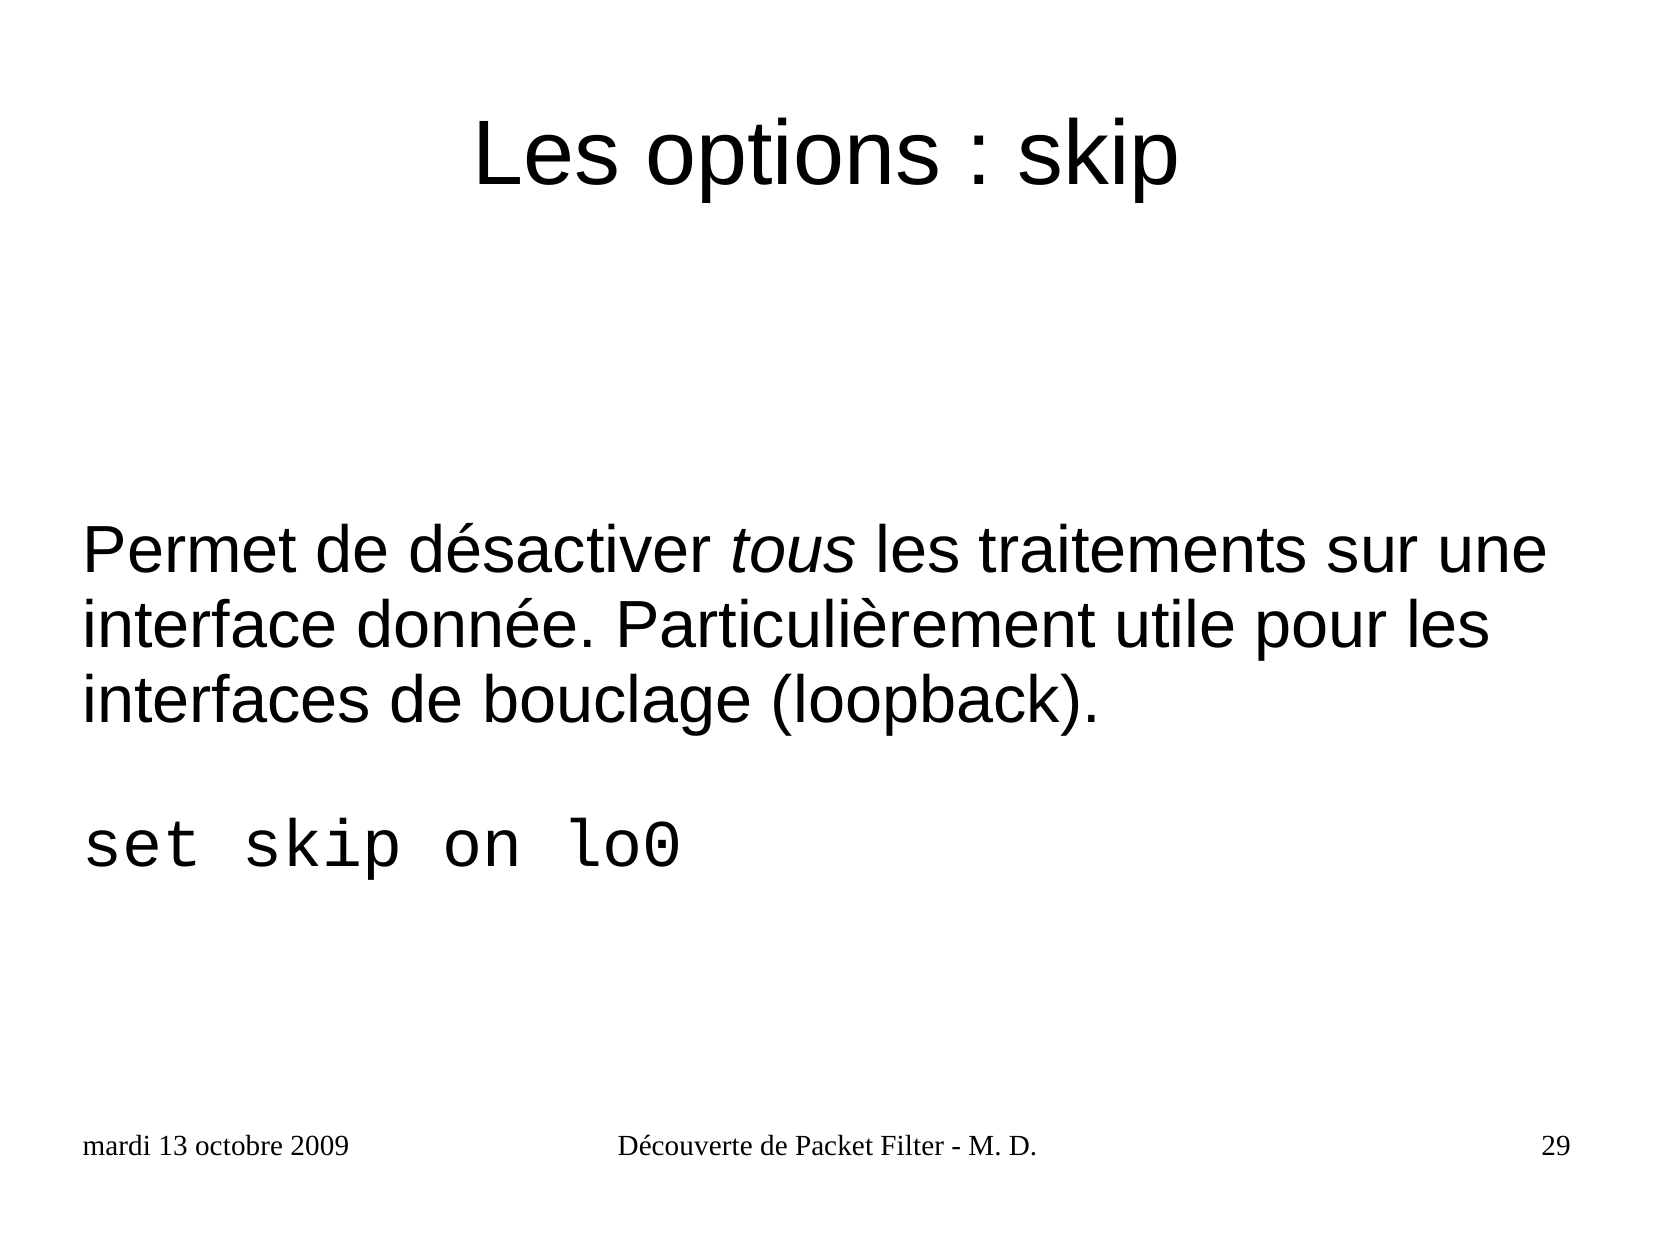

# Les options : skip
Permet de désactiver tous les traitements sur une interface donnée. Particulièrement utile pour les interfaces de bouclage (loopback).
set skip on lo0
mardi 13 octobre 2009
Découverte de Packet Filter - M. D.
29